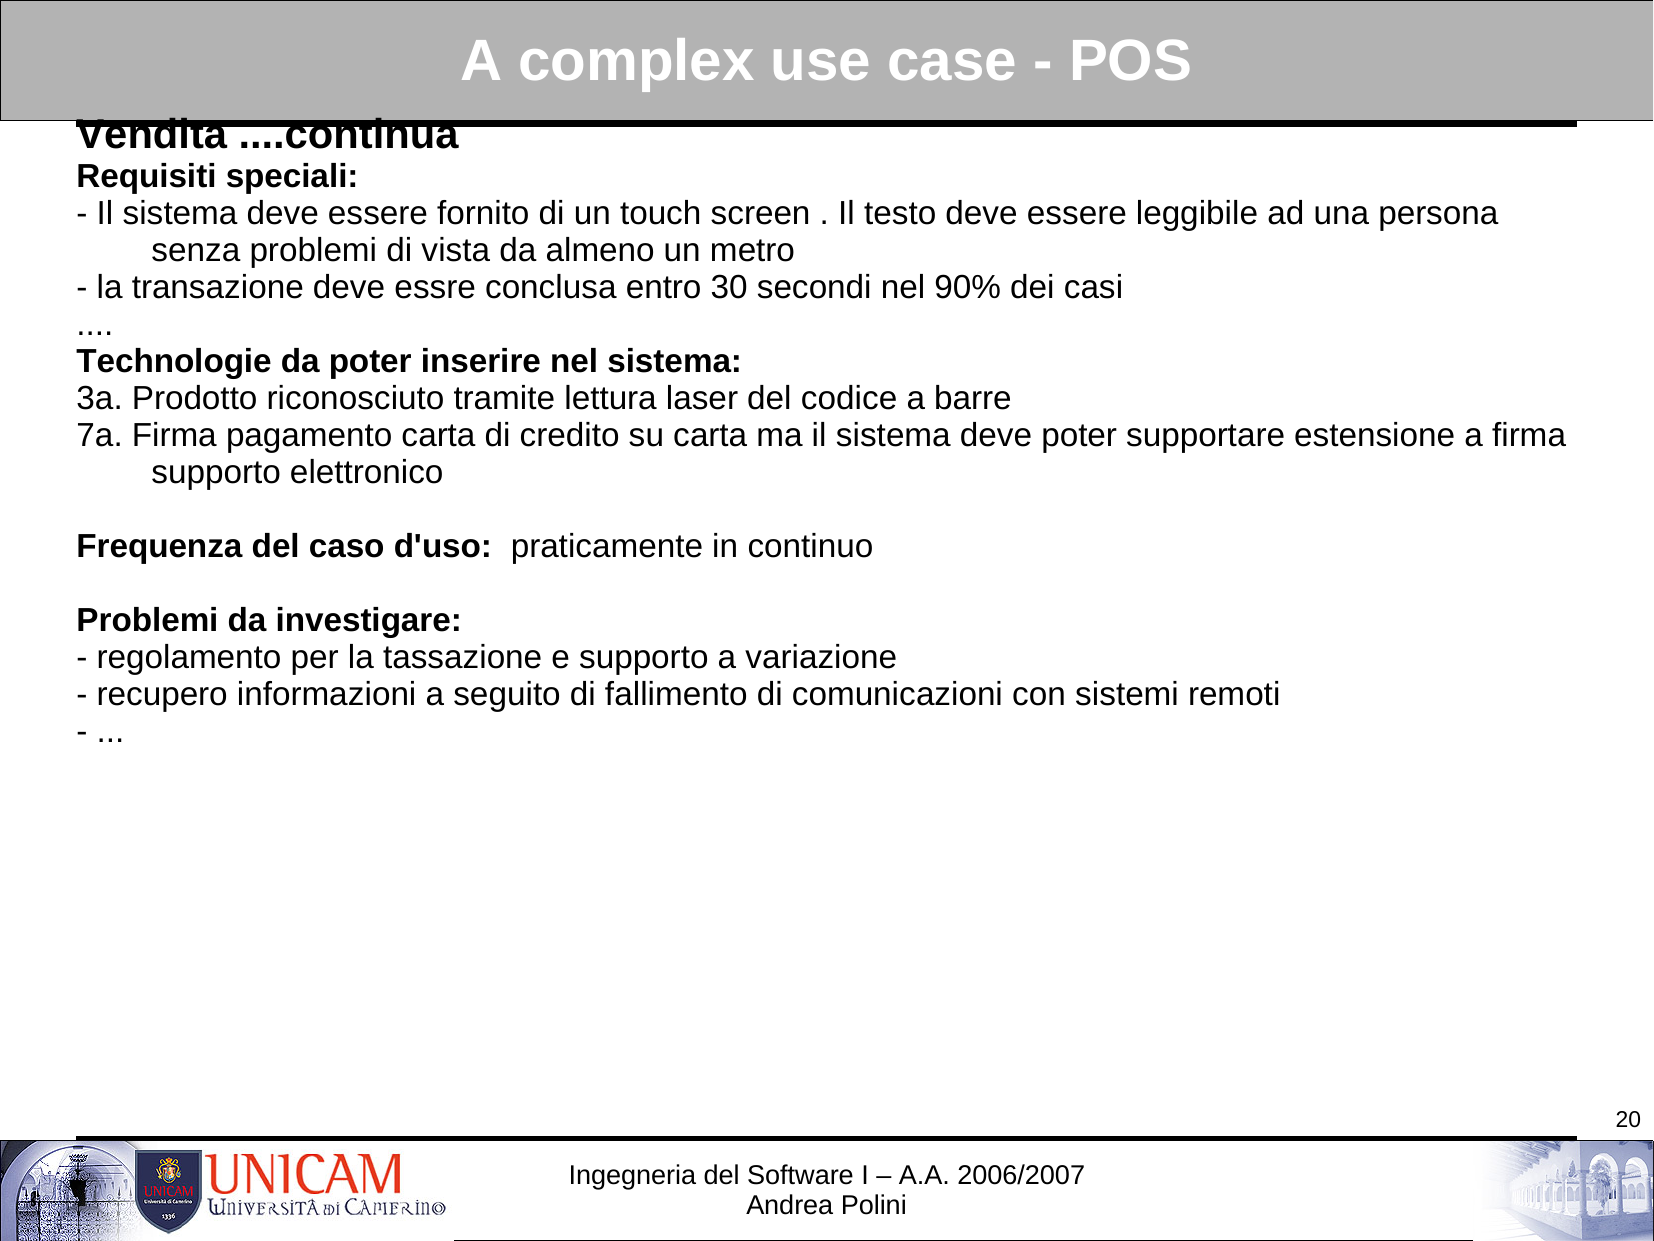

# A complex use case - POS
Vendita ....continua
Requisiti speciali:
- Il sistema deve essere fornito di un touch screen . Il testo deve essere leggibile ad una persona senza problemi di vista da almeno un metro
- la transazione deve essre conclusa entro 30 secondi nel 90% dei casi
....
Technologie da poter inserire nel sistema:
3a. Prodotto riconosciuto tramite lettura laser del codice a barre
7a. Firma pagamento carta di credito su carta ma il sistema deve poter supportare estensione a firma supporto elettronico
Frequenza del caso d'uso: praticamente in continuo
Problemi da investigare:
- regolamento per la tassazione e supporto a variazione
- recupero informazioni a seguito di fallimento di comunicazioni con sistemi remoti
- ...
20